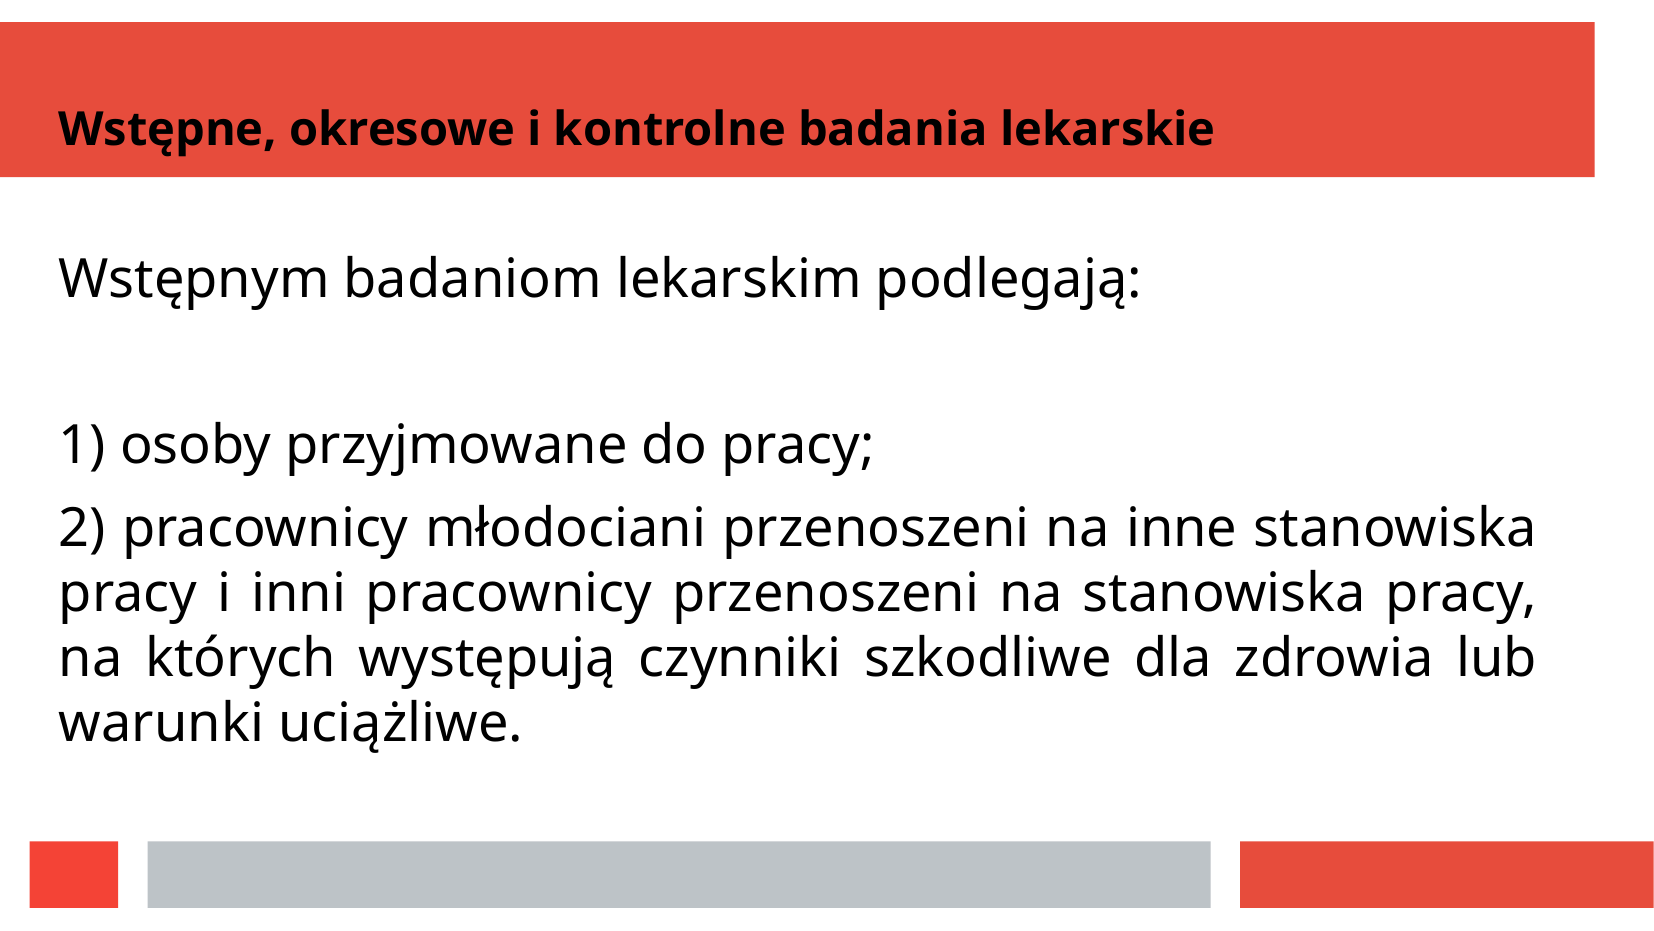

# Wstępne, okresowe i kontrolne badania lekarskie
Wstępnym badaniom lekarskim podlegają:
1) osoby przyjmowane do pracy;
2) pracownicy młodociani przenoszeni na inne stanowiska pracy i inni pracownicy przenoszeni na stanowiska pracy, na których występują czynniki szkodliwe dla zdrowia lub warunki uciążliwe.